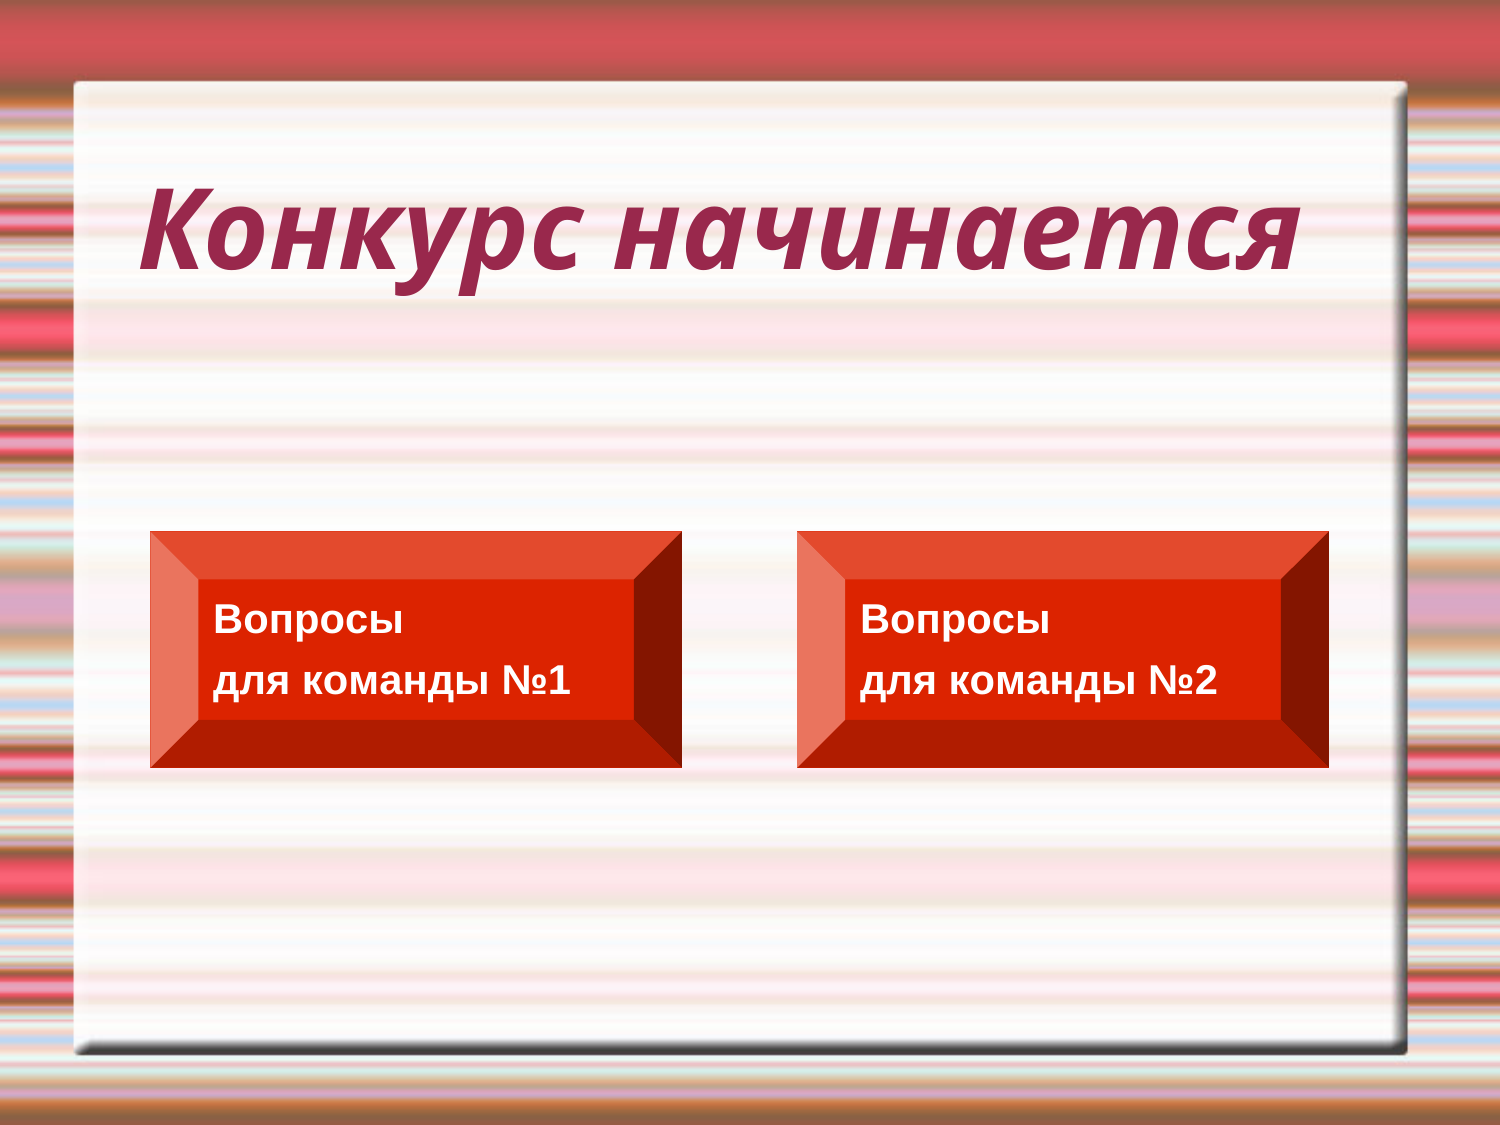

# Конкурс начинается
Вопросы
для команды №1
Вопросы
для команды №2